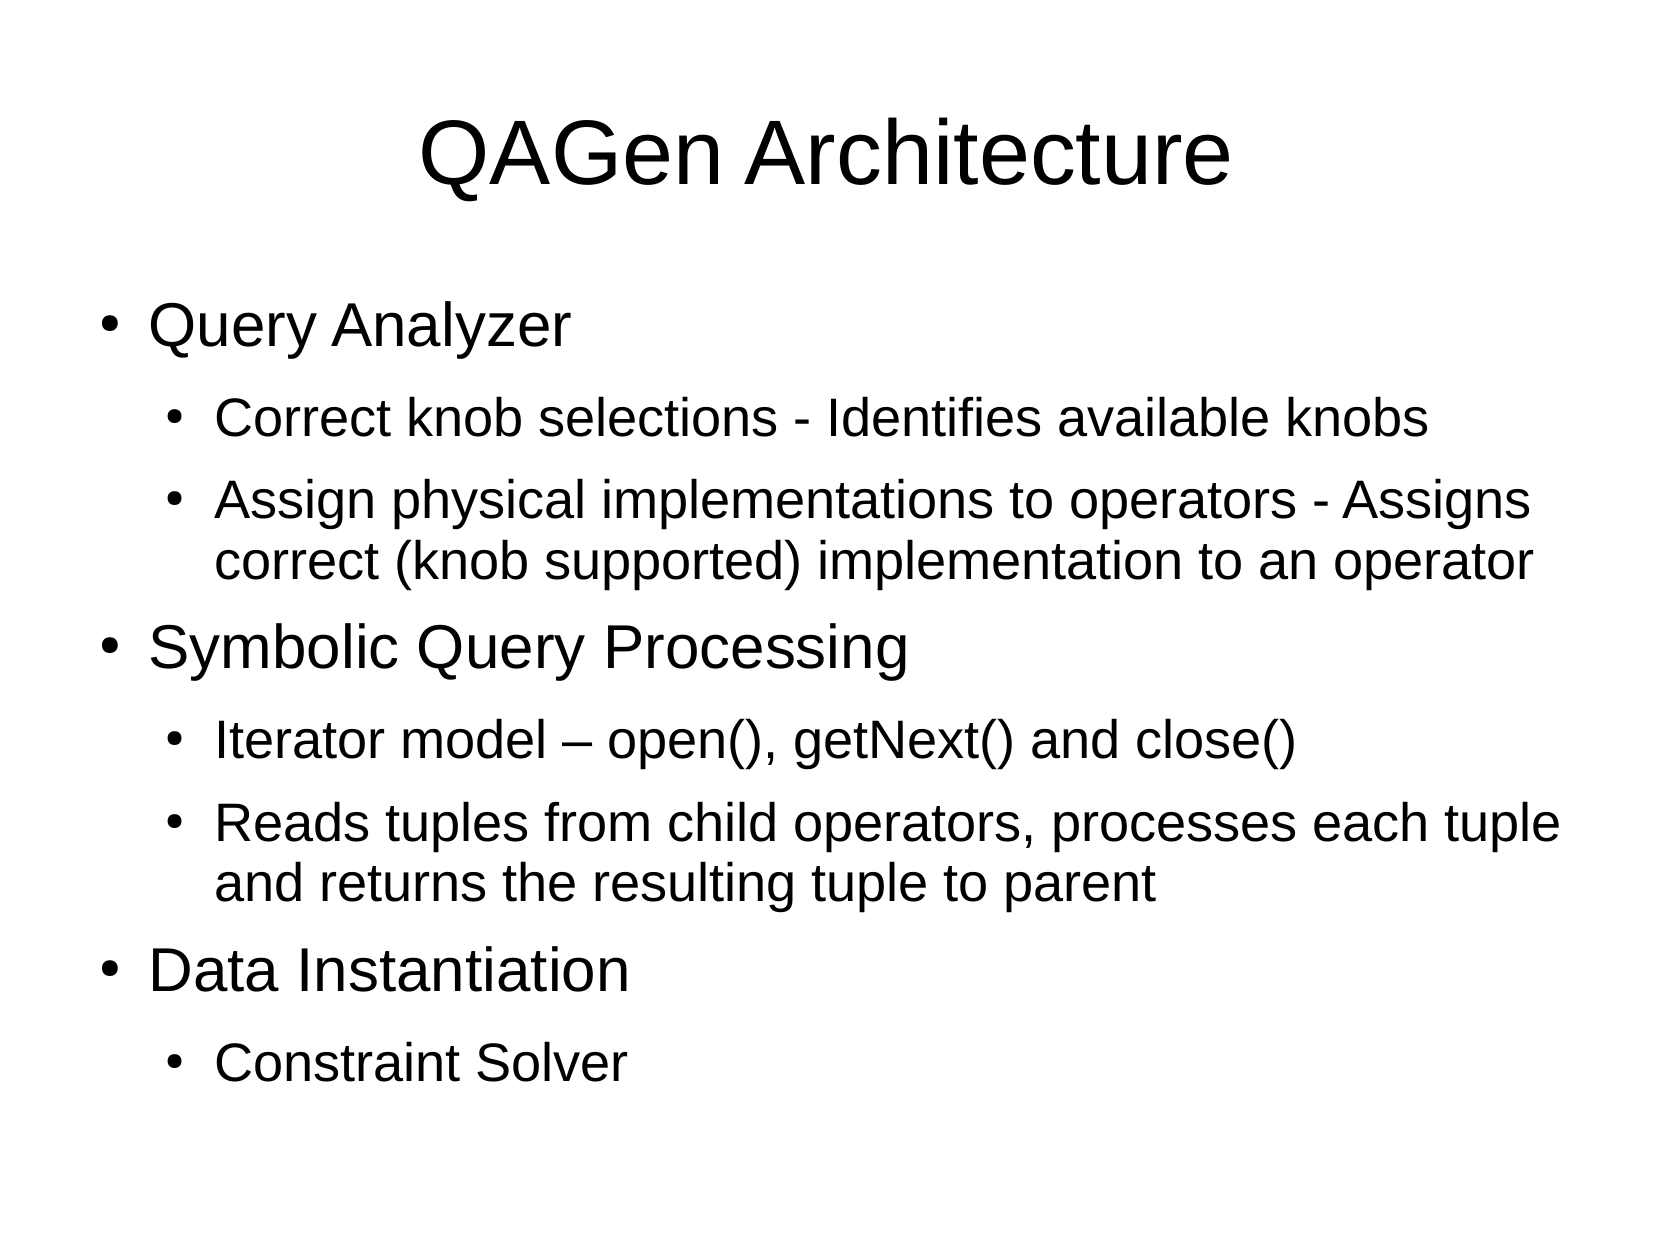

# QAGen Architecture
Query Analyzer
Correct knob selections - Identifies available knobs
Assign physical implementations to operators - Assigns correct (knob supported) implementation to an operator
Symbolic Query Processing
Iterator model – open(), getNext() and close()
Reads tuples from child operators, processes each tuple and returns the resulting tuple to parent
Data Instantiation
Constraint Solver